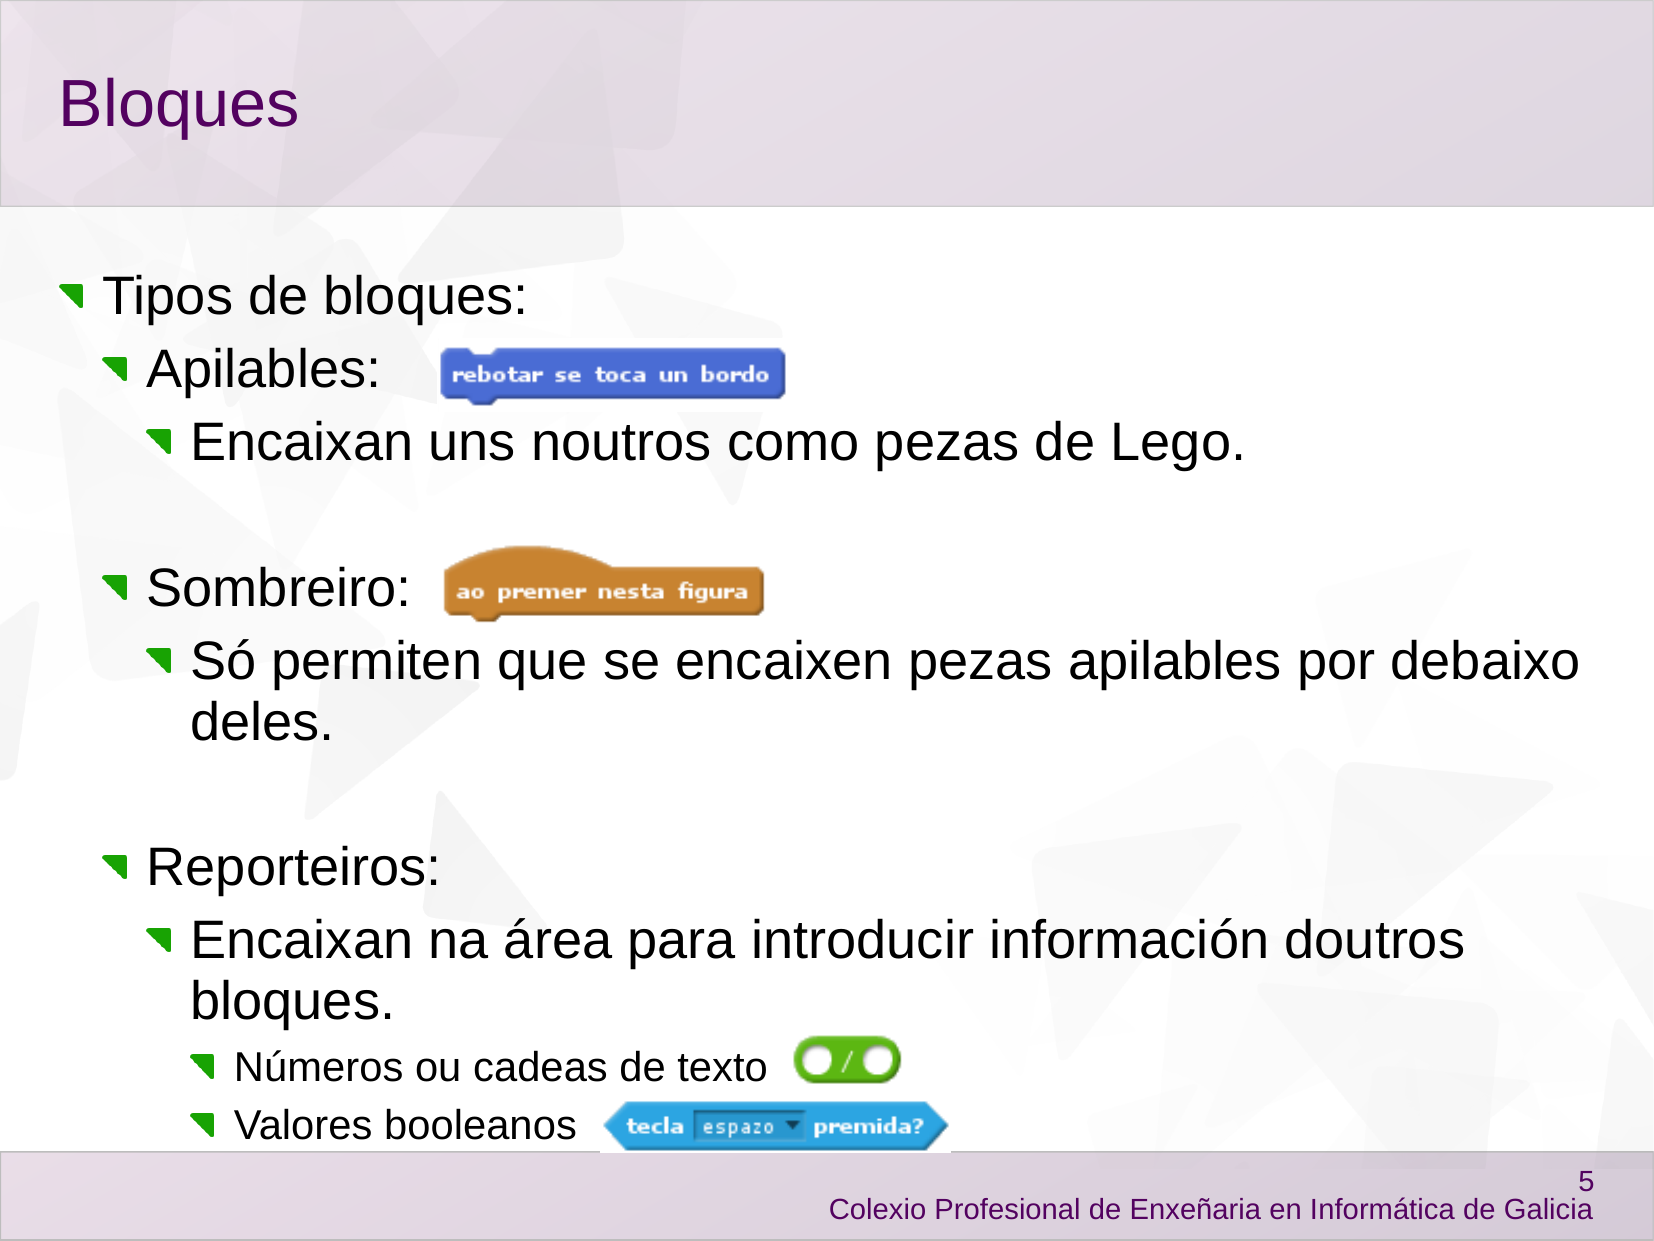

# Bloques
Tipos de bloques:
Apilables:
Encaixan uns noutros como pezas de Lego.
Sombreiro:
Só permiten que se encaixen pezas apilables por debaixo deles.
Reporteiros:
Encaixan na área para introducir información doutros bloques.
Números ou cadeas de texto
Valores booleanos
5
Colexio Profesional de Enxeñaria en Informática de Galicia